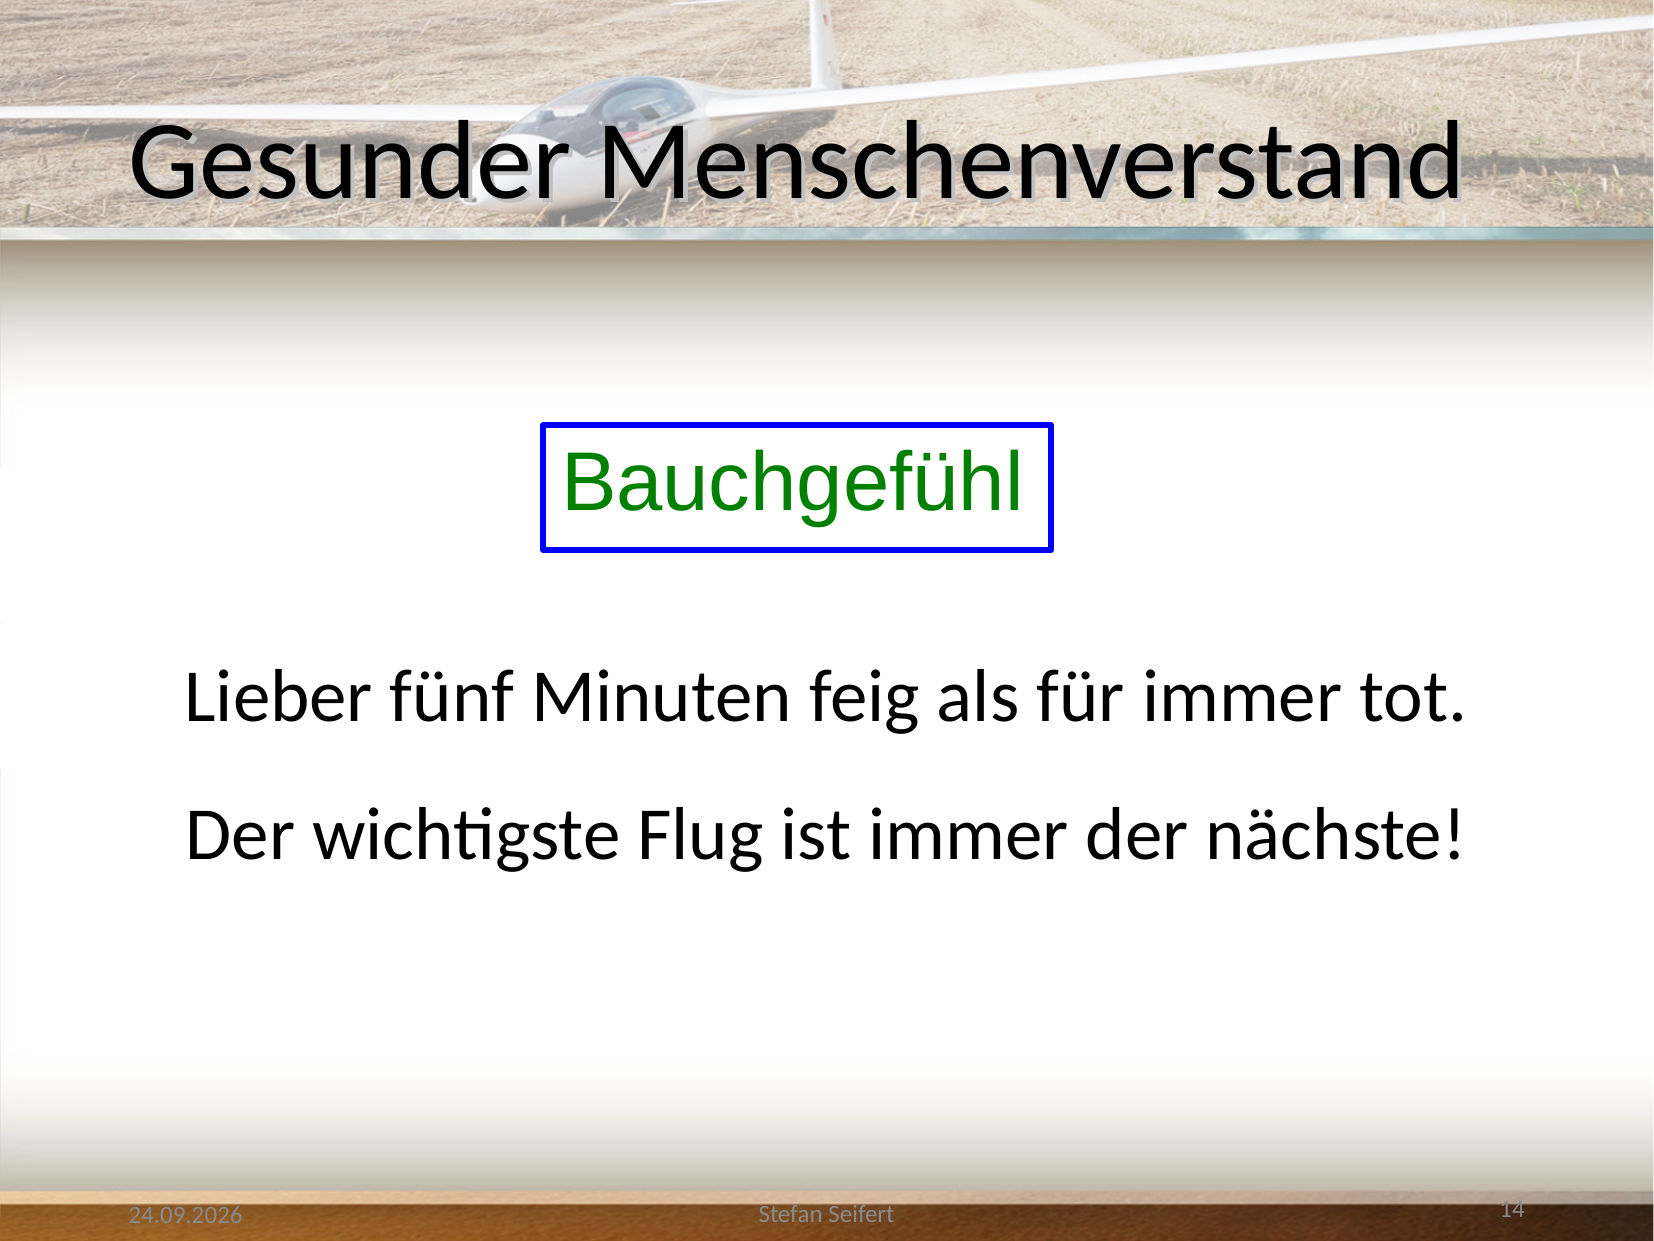

# Gesunder Menschenverstand
Bauchgefühl
Lieber fünf Minuten feig als für immer tot.
Der wichtigste Flug ist immer der nächste!
Stefan Seifert